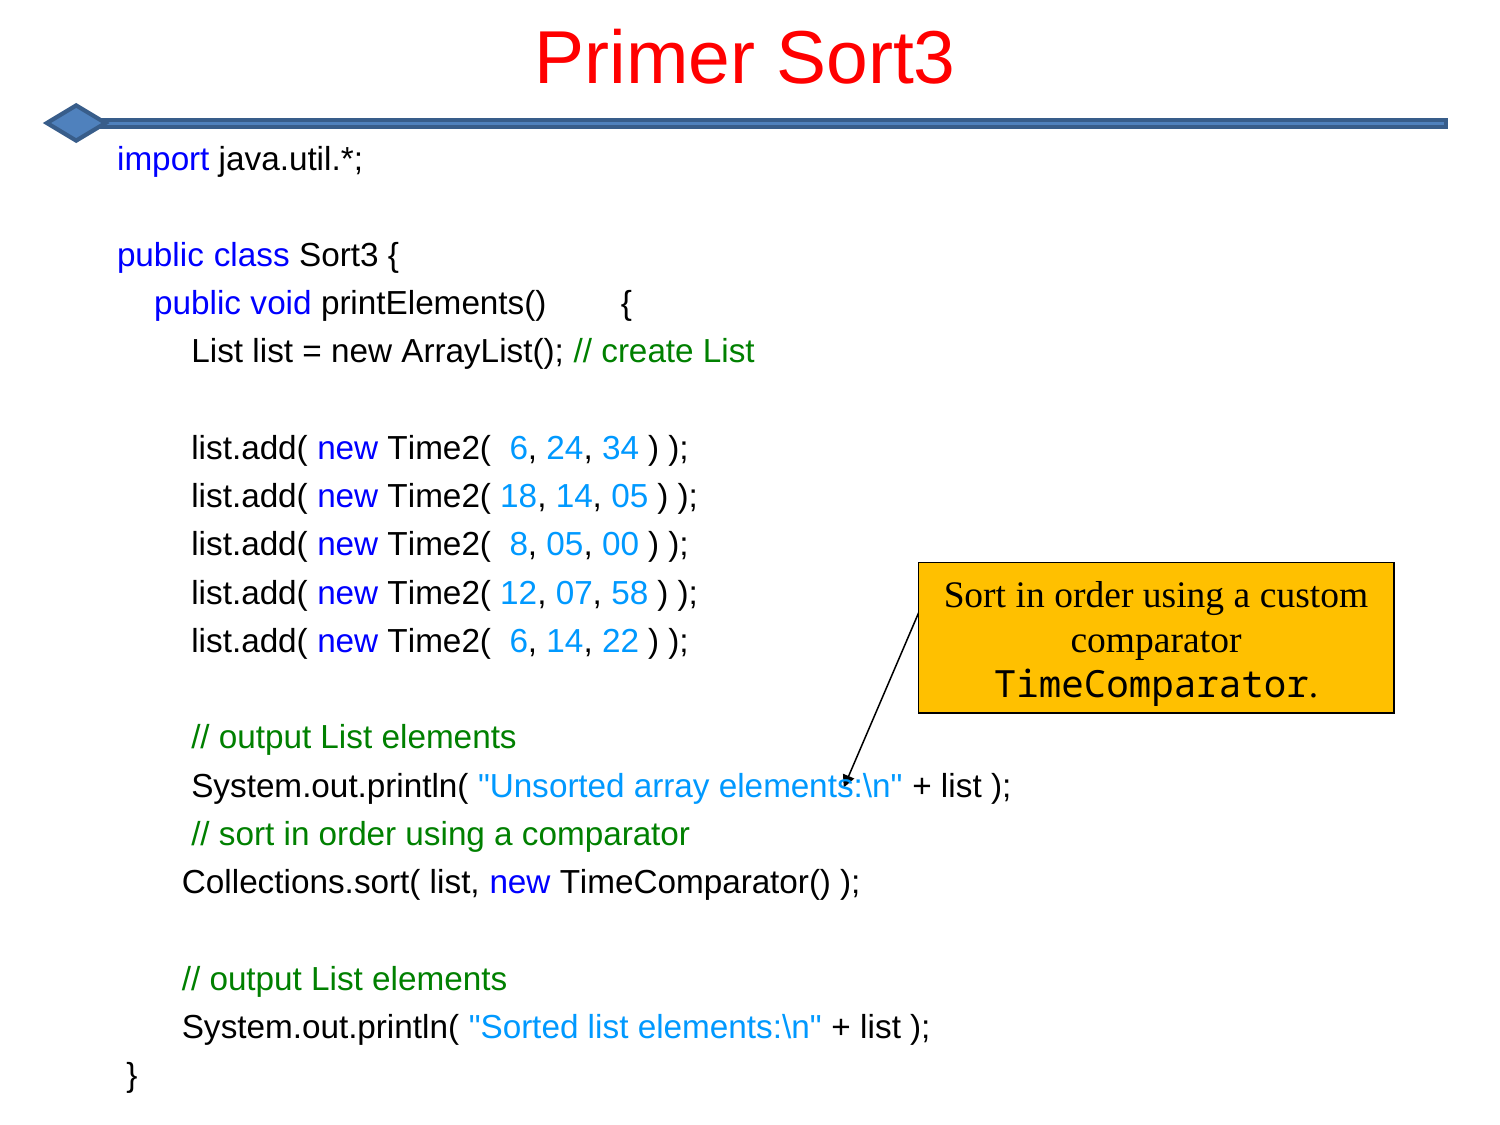

# Primer Sort3
 import java.util.*;
 public class Sort3 {
 public void printElements() {
 List list = new ArrayList(); // create List
 list.add( new Time2( 6, 24, 34 ) );
 list.add( new Time2( 18, 14, 05 ) );
 list.add( new Time2( 8, 05, 00 ) );
 list.add( new Time2( 12, 07, 58 ) );
 list.add( new Time2( 6, 14, 22 ) );
 // output List elements
 System.out.println( "Unsorted array elements:\n" + list );
 // sort in order using a comparator
 Collections.sort( list, new TimeComparator() );
 // output List elements
 System.out.println( "Sorted list elements:\n" + list );
 }
Sort in order using a custom comparator TimeComparator.